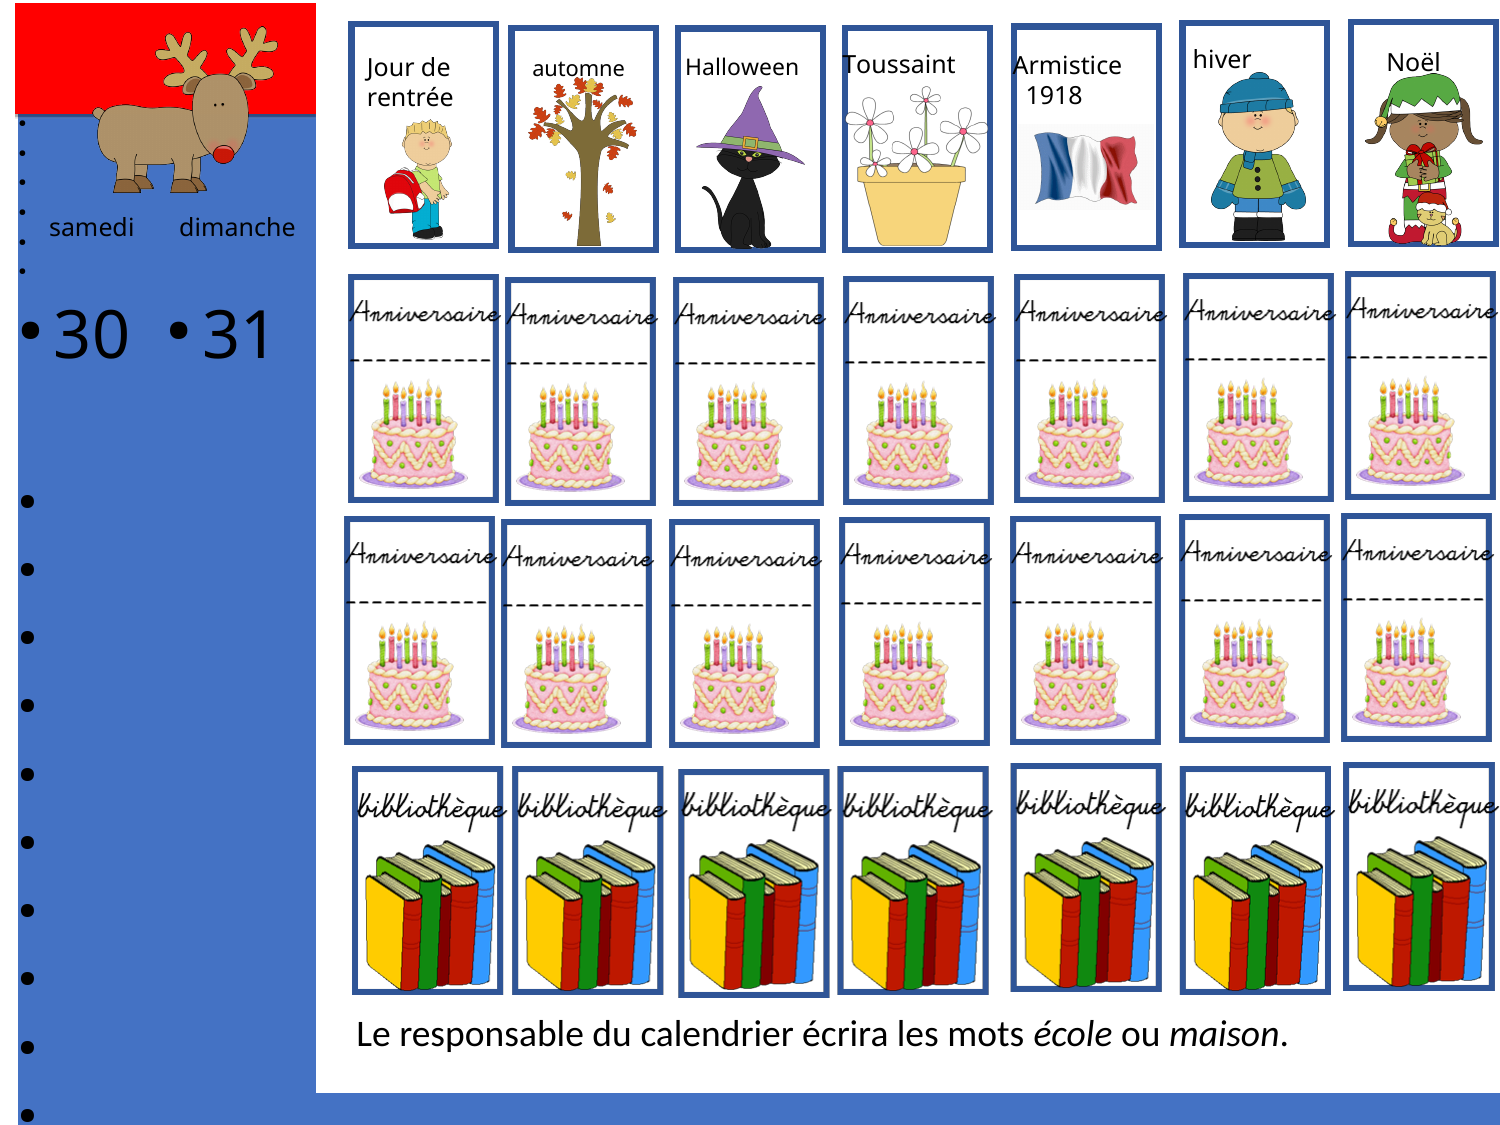

hiver
Noël
Toussaint
Armistice
 1918
Jour de
rentrée
Halloween
automne
| | | | | | | | | | |
| --- | --- | --- | --- | --- | --- | --- | --- | --- | --- |
| 30 | 31 | 22 | 23 | 24 | 25 | 26 | 27 | 28 | 29 |
| | | | | | | | | | |
samedi
dimanche
Le responsable du calendrier écrira les mots école ou maison.